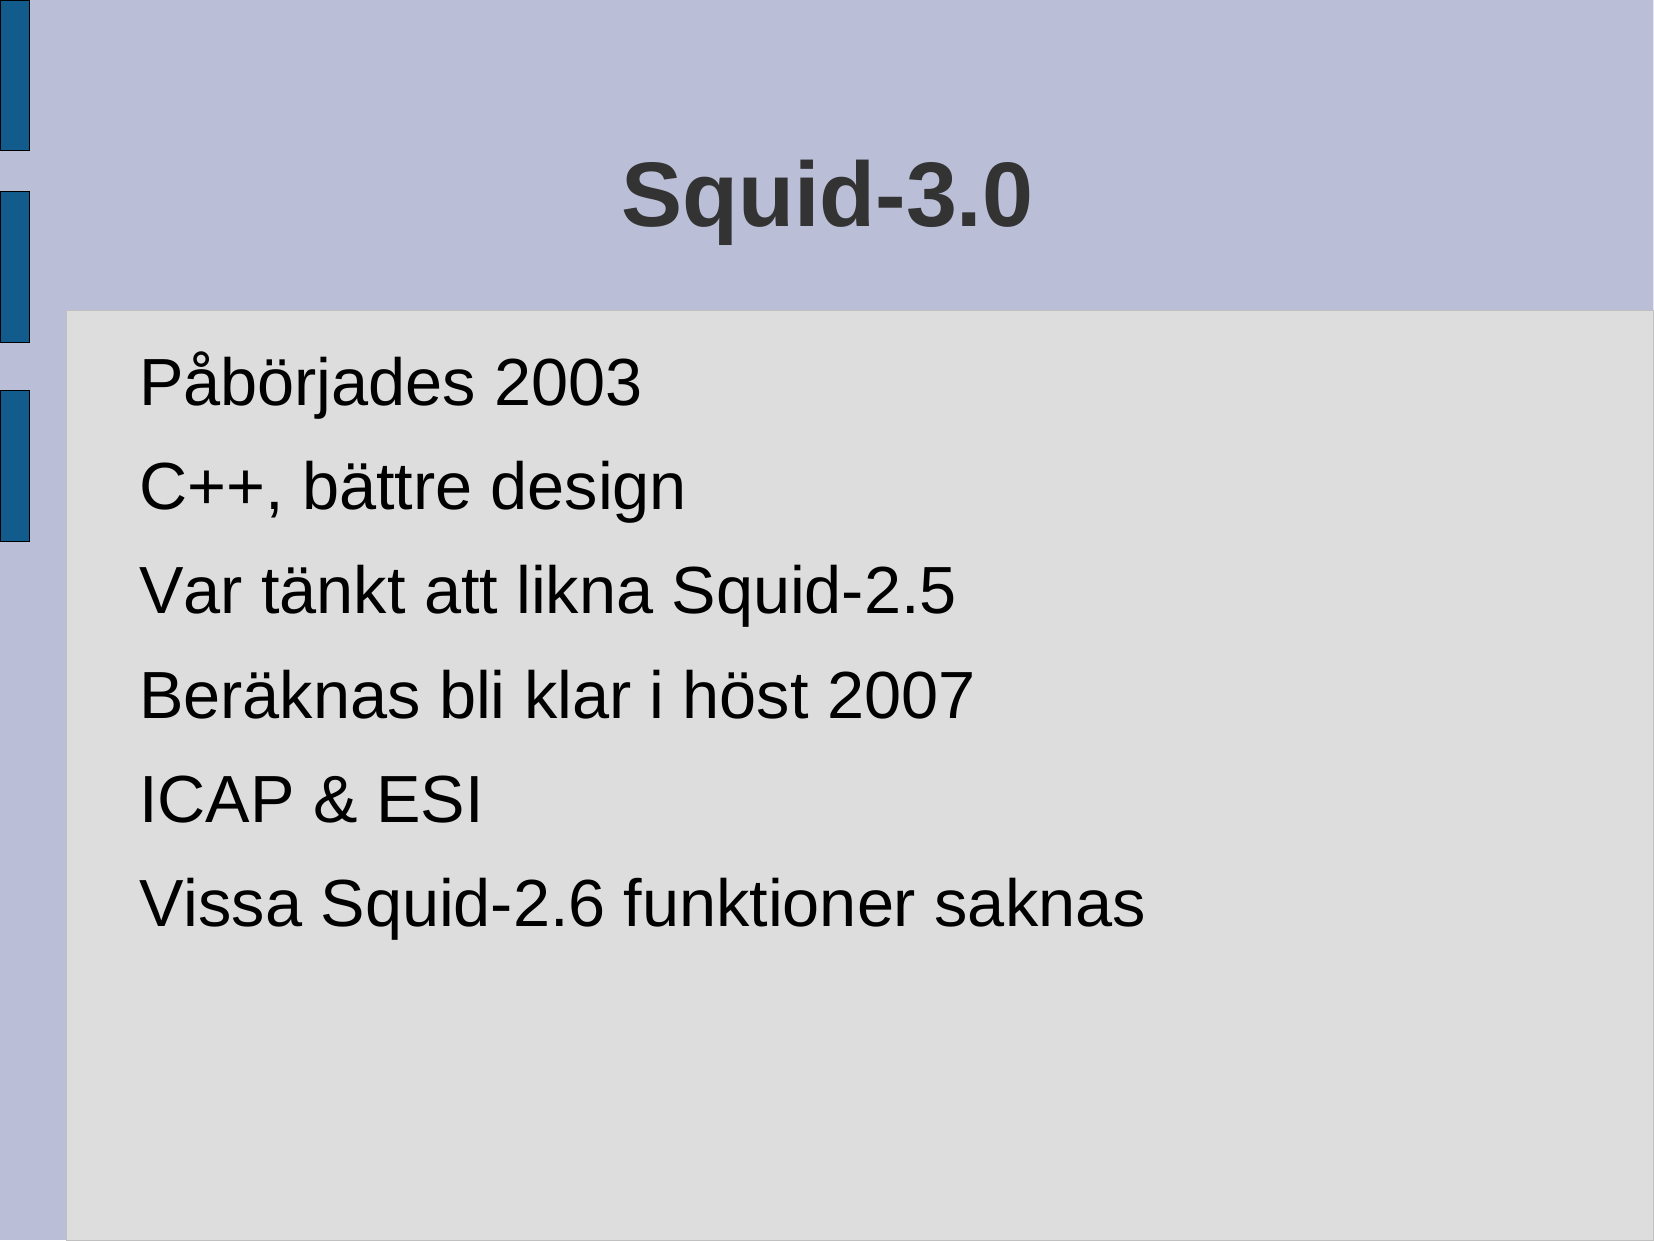

# Squid-3.0
Påbörjades 2003
C++, bättre design
Var tänkt att likna Squid-2.5
Beräknas bli klar i höst 2007
ICAP & ESI
Vissa Squid-2.6 funktioner saknas